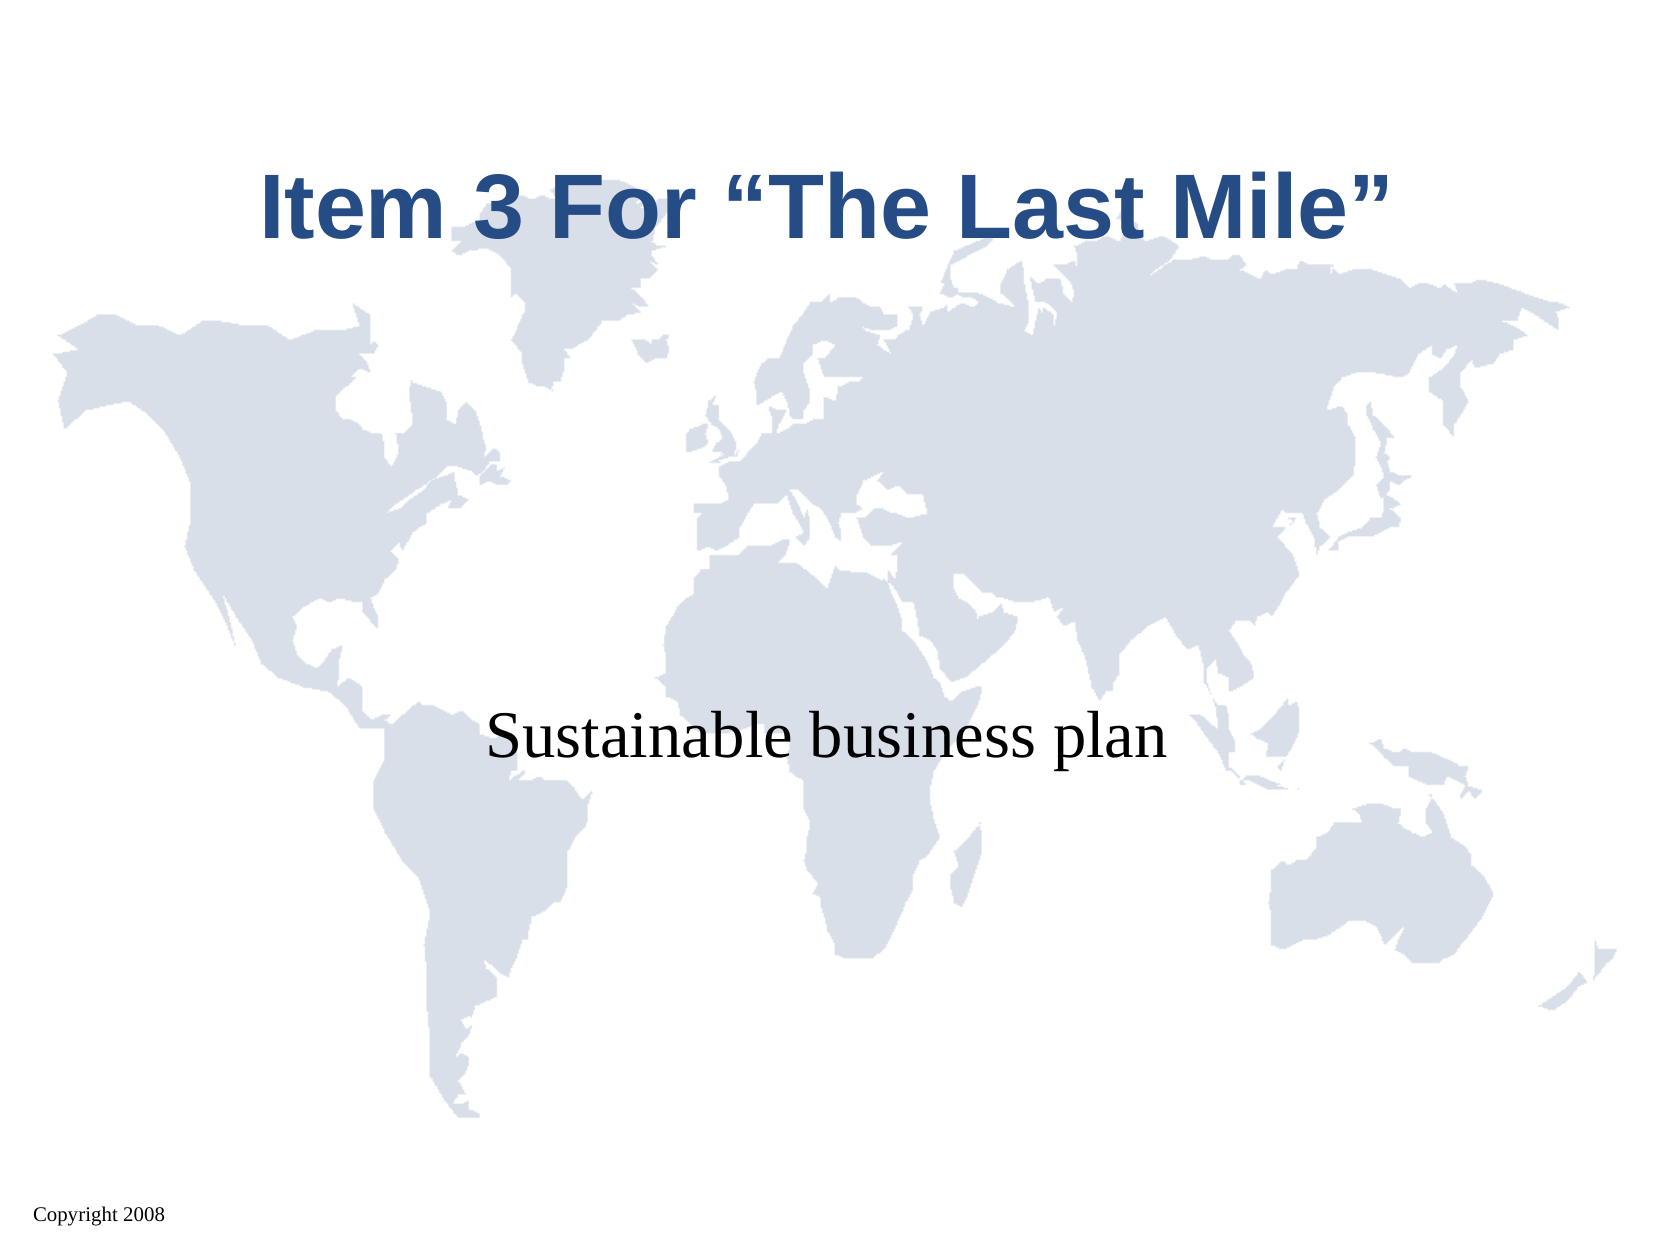

# Item 3 For “The Last Mile”
Sustainable business plan